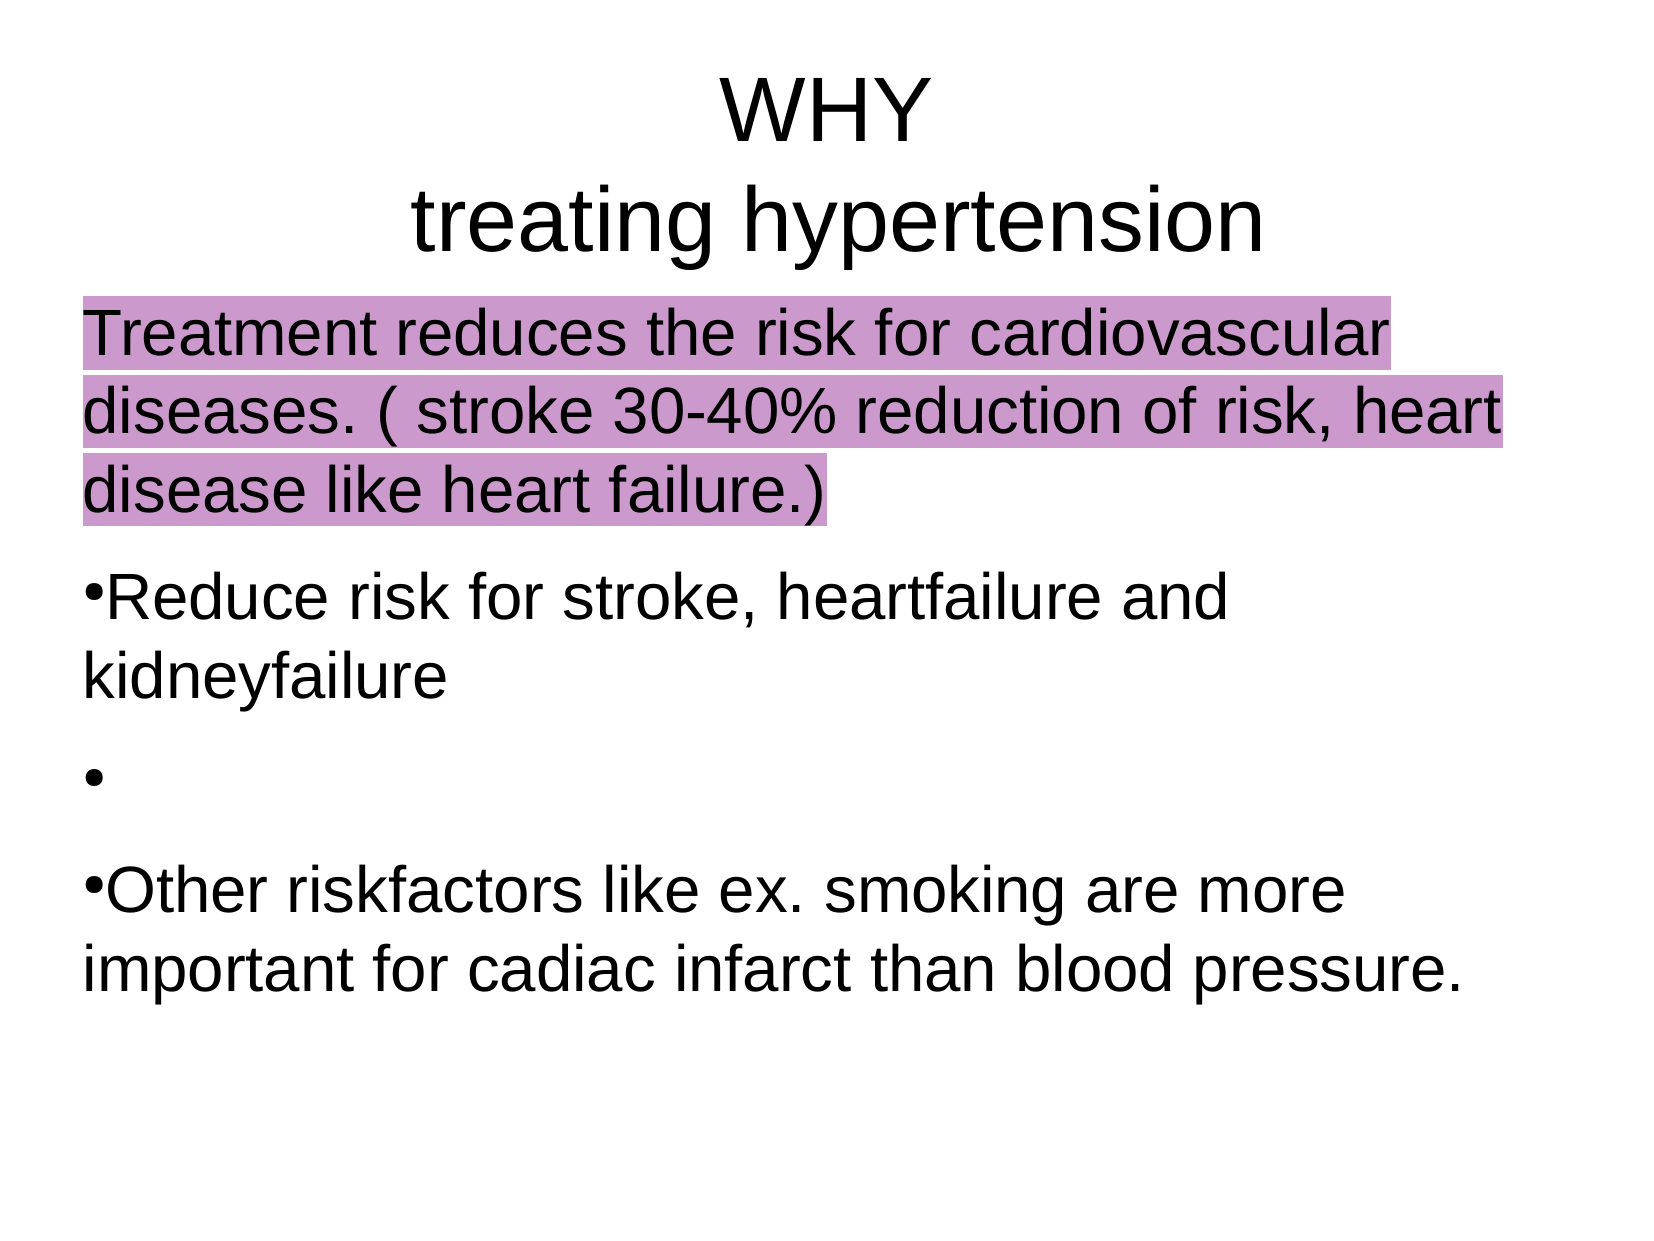

# WHY treating hypertension
Treatment reduces the risk for cardiovascular diseases. ( stroke 30-40% reduction of risk, heart disease like heart failure.)
Reduce risk for stroke, heartfailure and kidneyfailure
Other riskfactors like ex. smoking are more important for cadiac infarct than blood pressure.